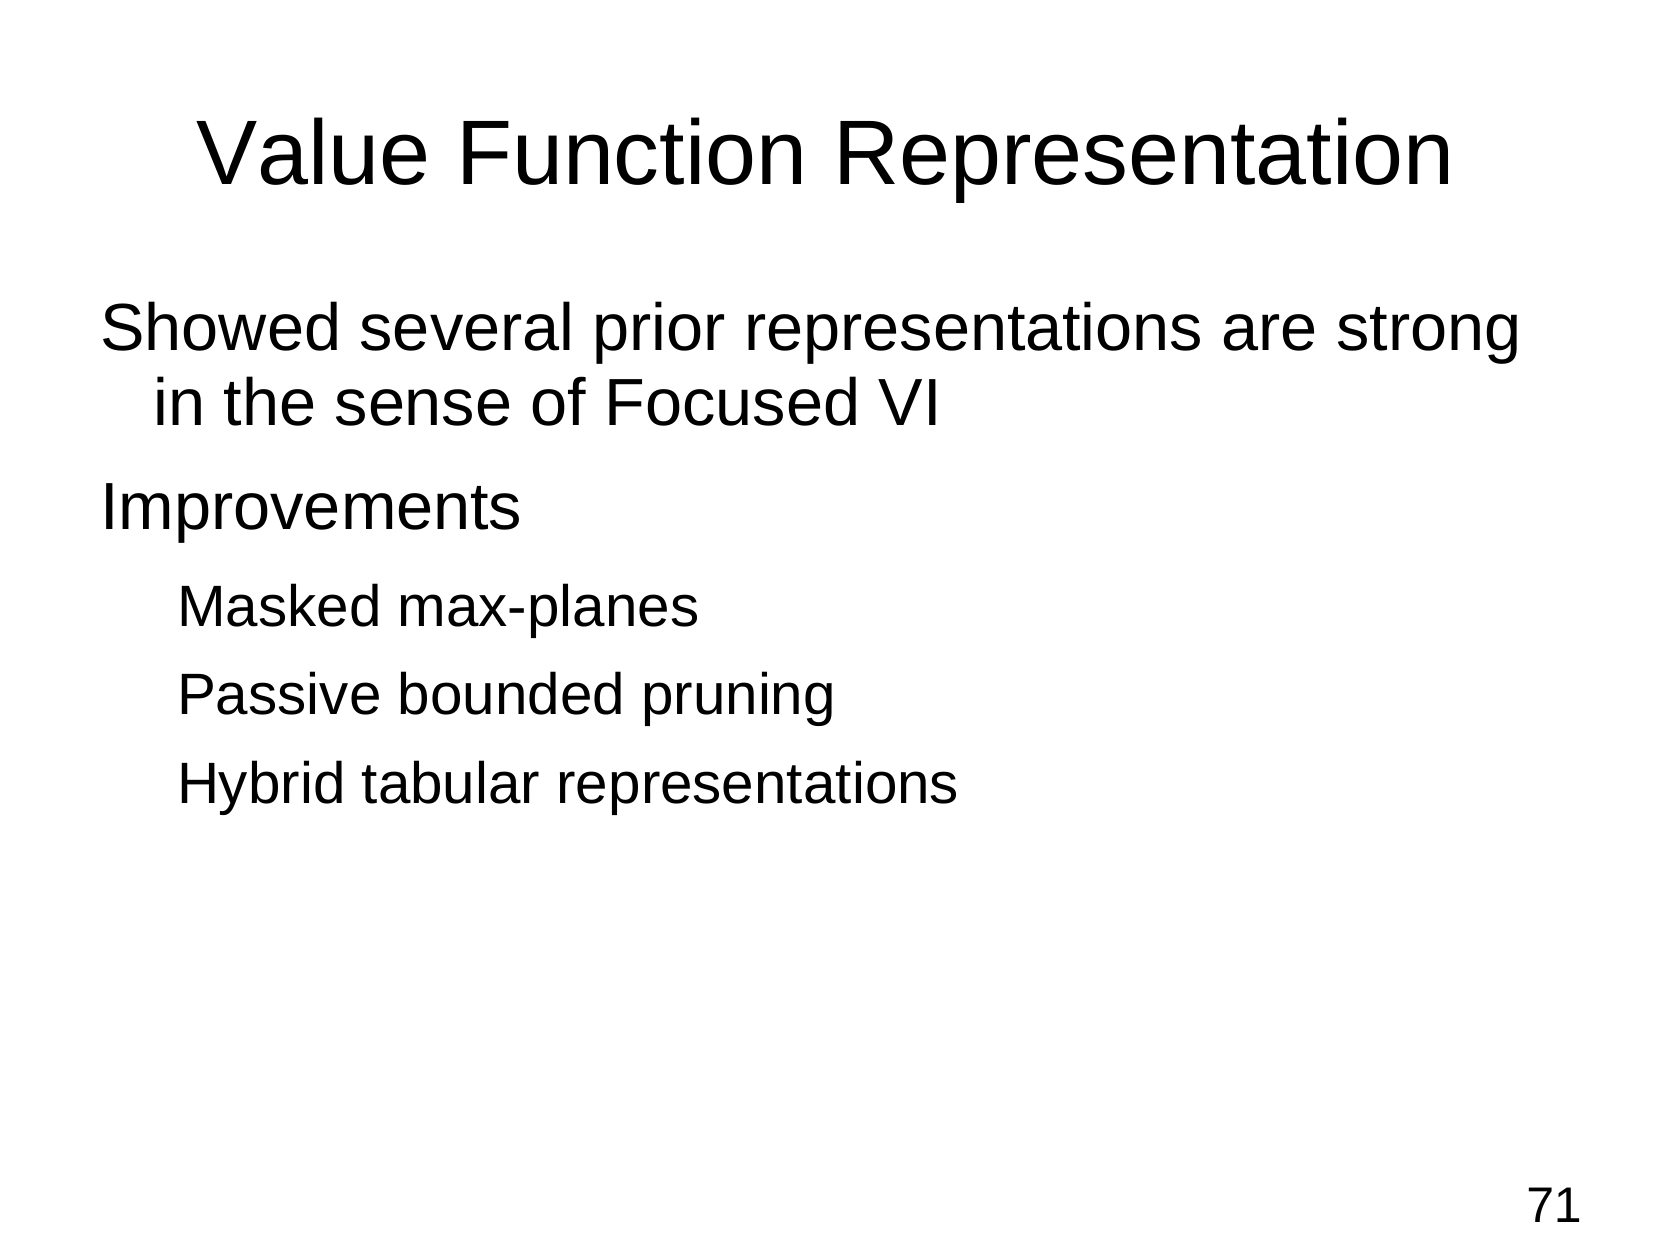

# Value Function Representation
Showed several prior representations are strong in the sense of Focused VI
Improvements
Masked max-planes
Passive bounded pruning
Hybrid tabular representations